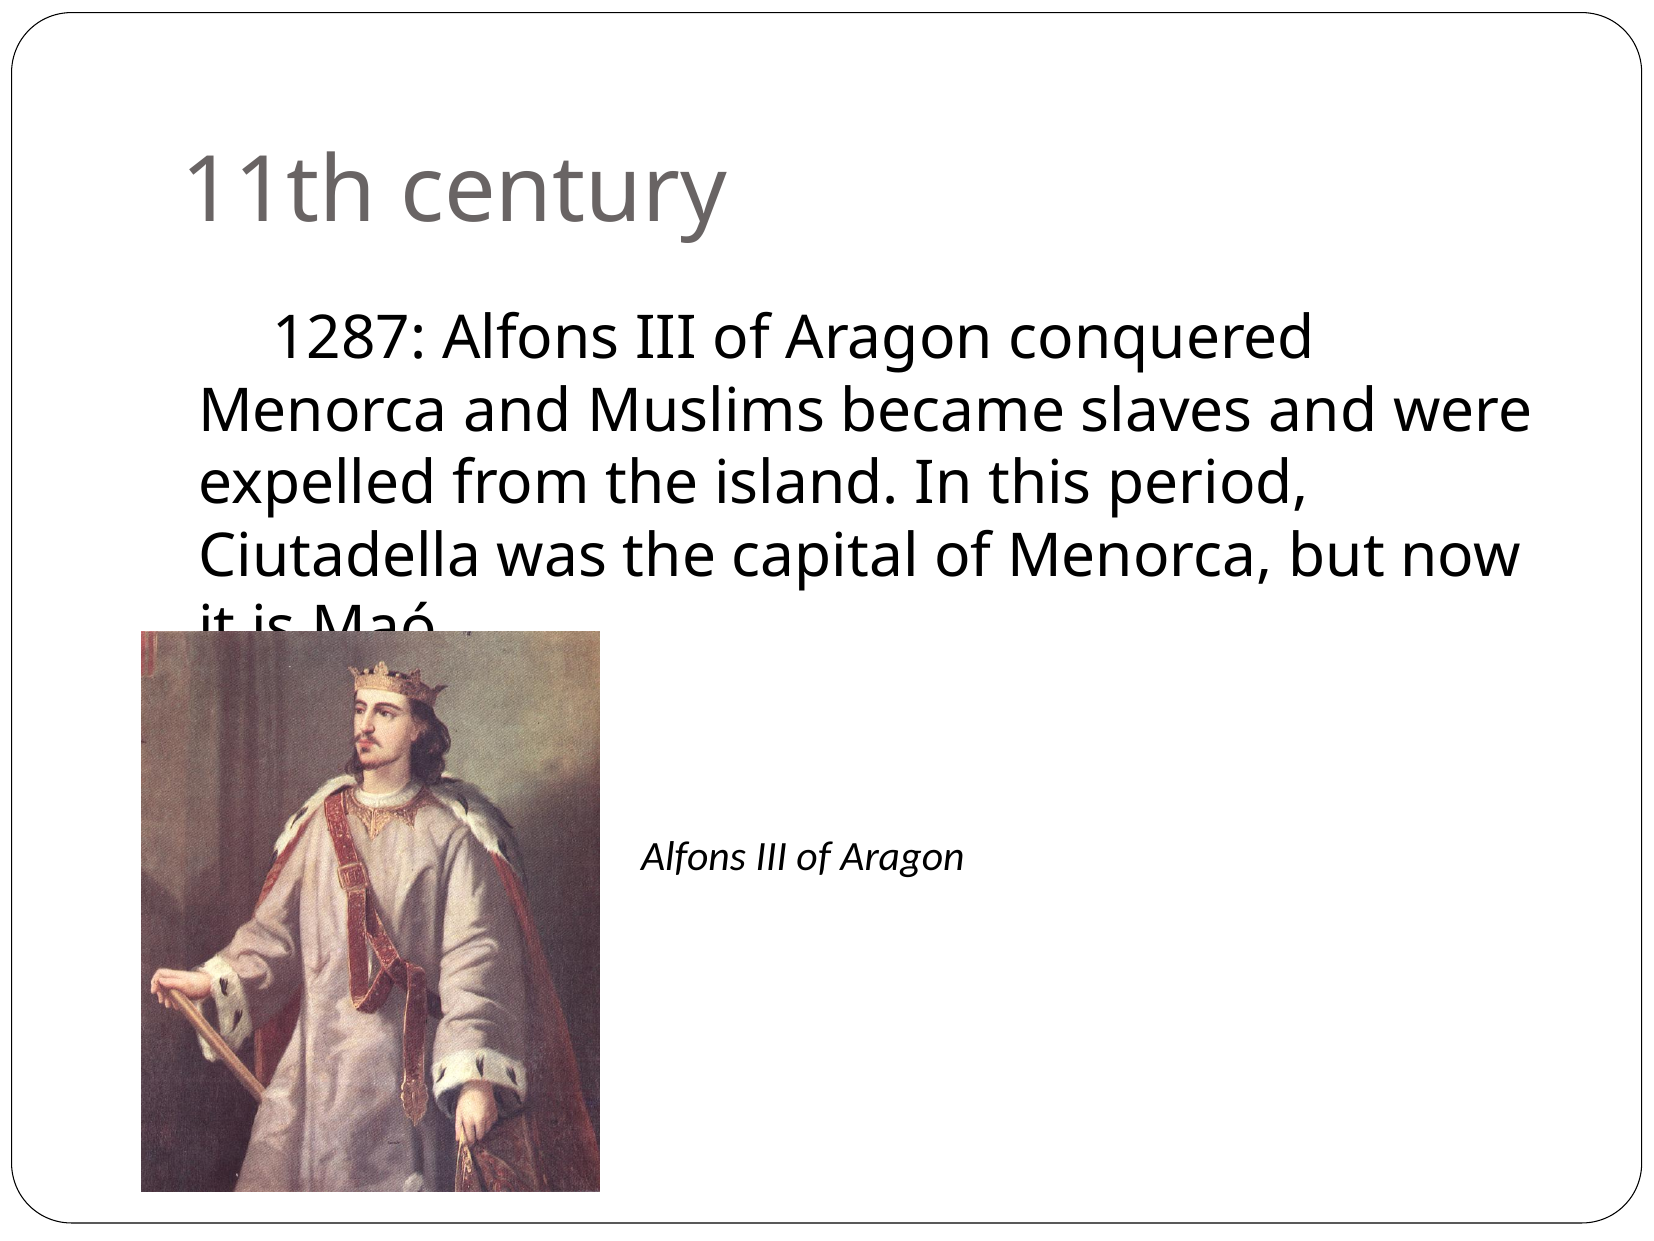

# 11th century
	1287: Alfons III of Aragon conquered Menorca and Muslims became slaves and were expelled from the island. In this period, Ciutadella was the capital of Menorca, but now it is Maó.
Alfons III of Aragon